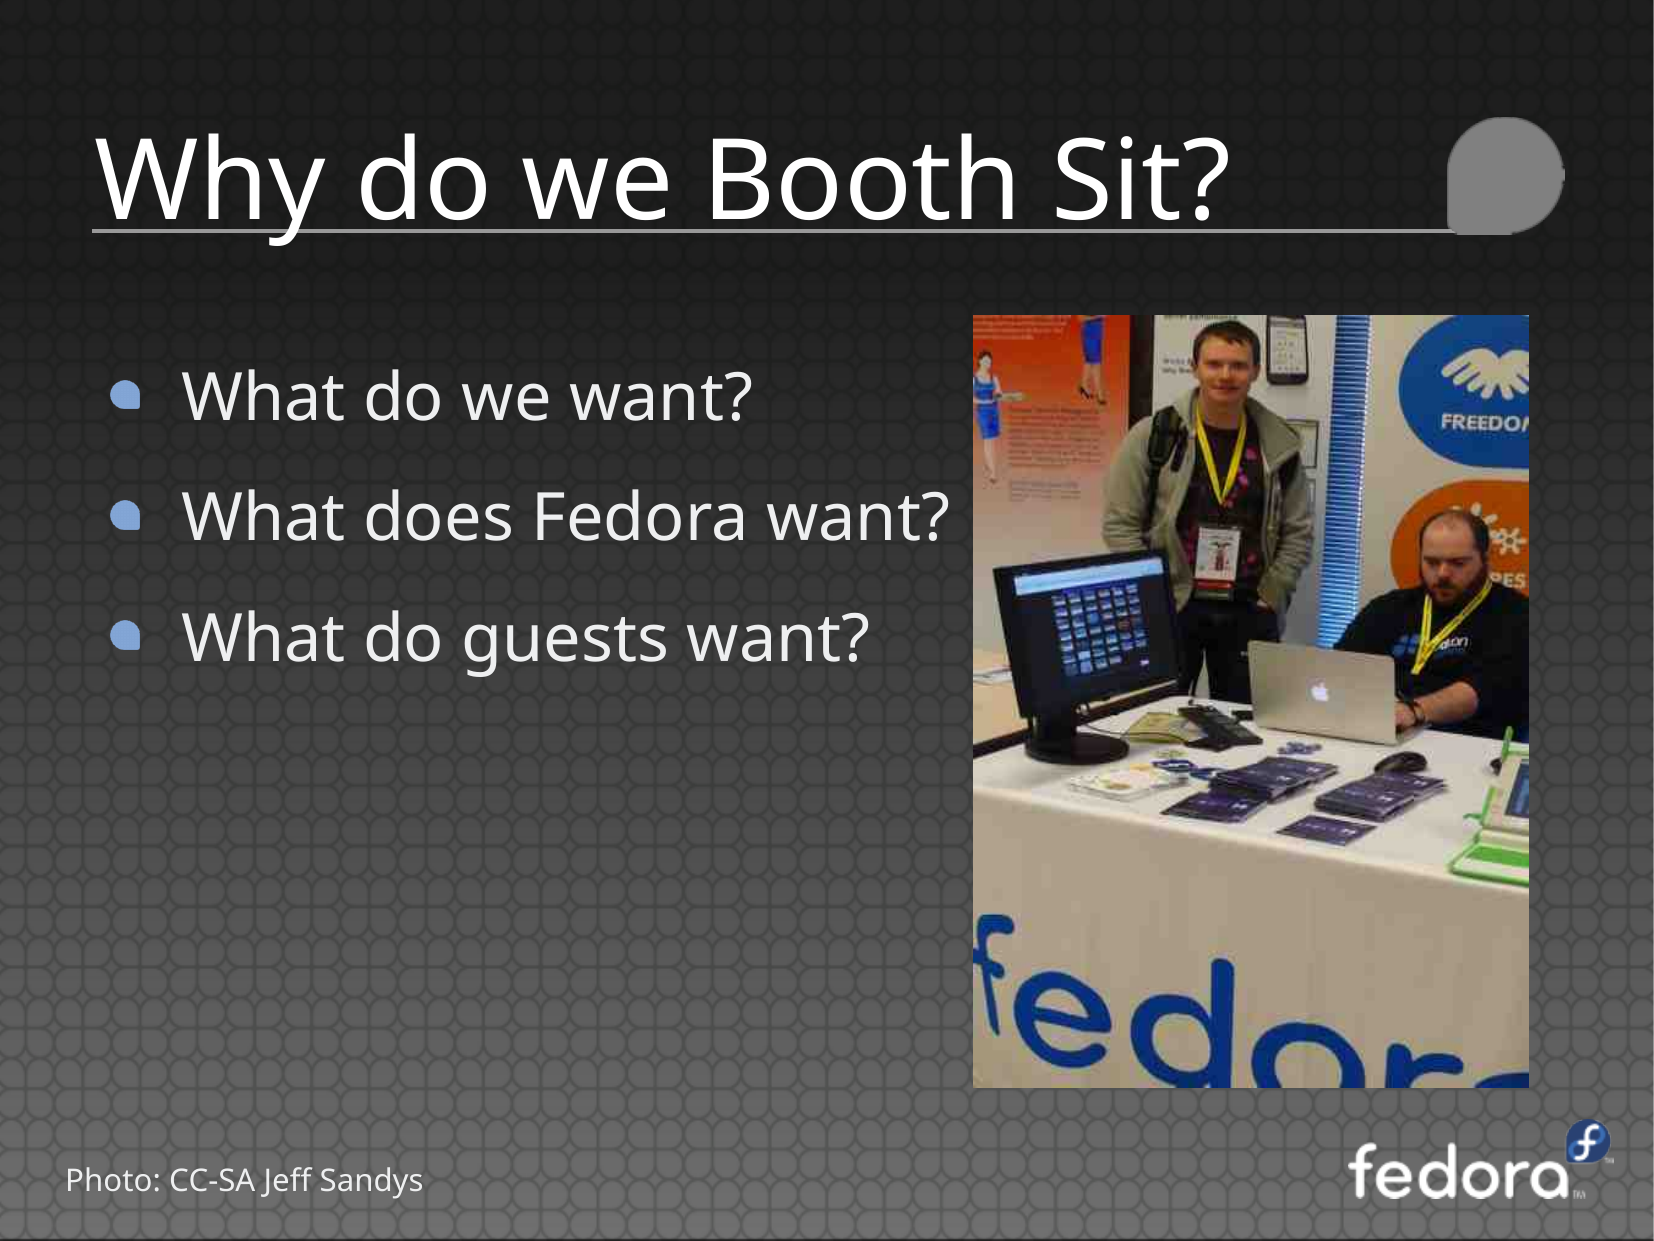

# Why do we Booth Sit?
 What do we want?
 What does Fedora want?
 What do guests want?
Photo: CC-SA Jeff Sandys